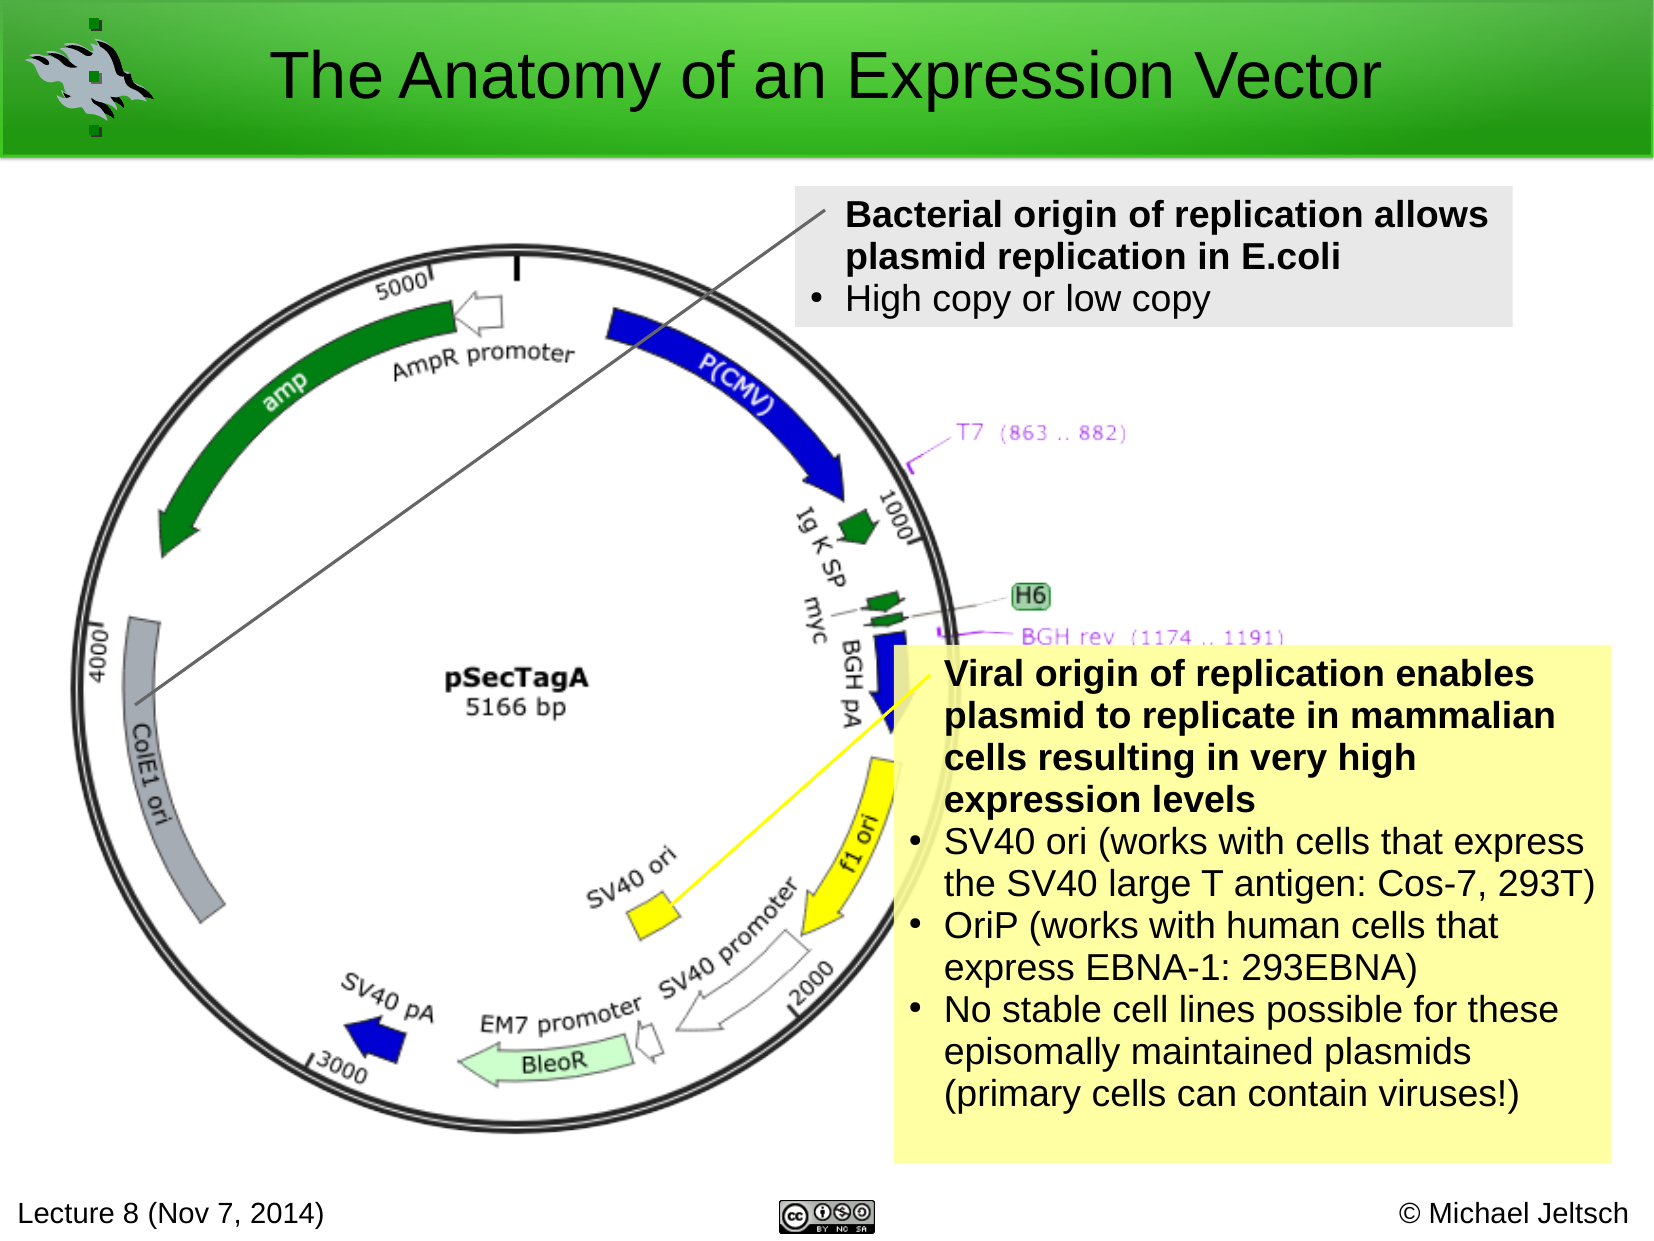

# The Anatomy of an Expression Vector
Bacterial origin of replication allows plasmid replication in E.coli
High copy or low copy
Viral origin of replication enables plasmid to replicate in mammalian cells resulting in very high expression levels
SV40 ori (works with cells that express the SV40 large T antigen: Cos-7, 293T)
OriP (works with human cells that express EBNA-1: 293EBNA)
No stable cell lines possible for these episomally maintained plasmids (primary cells can contain viruses!)